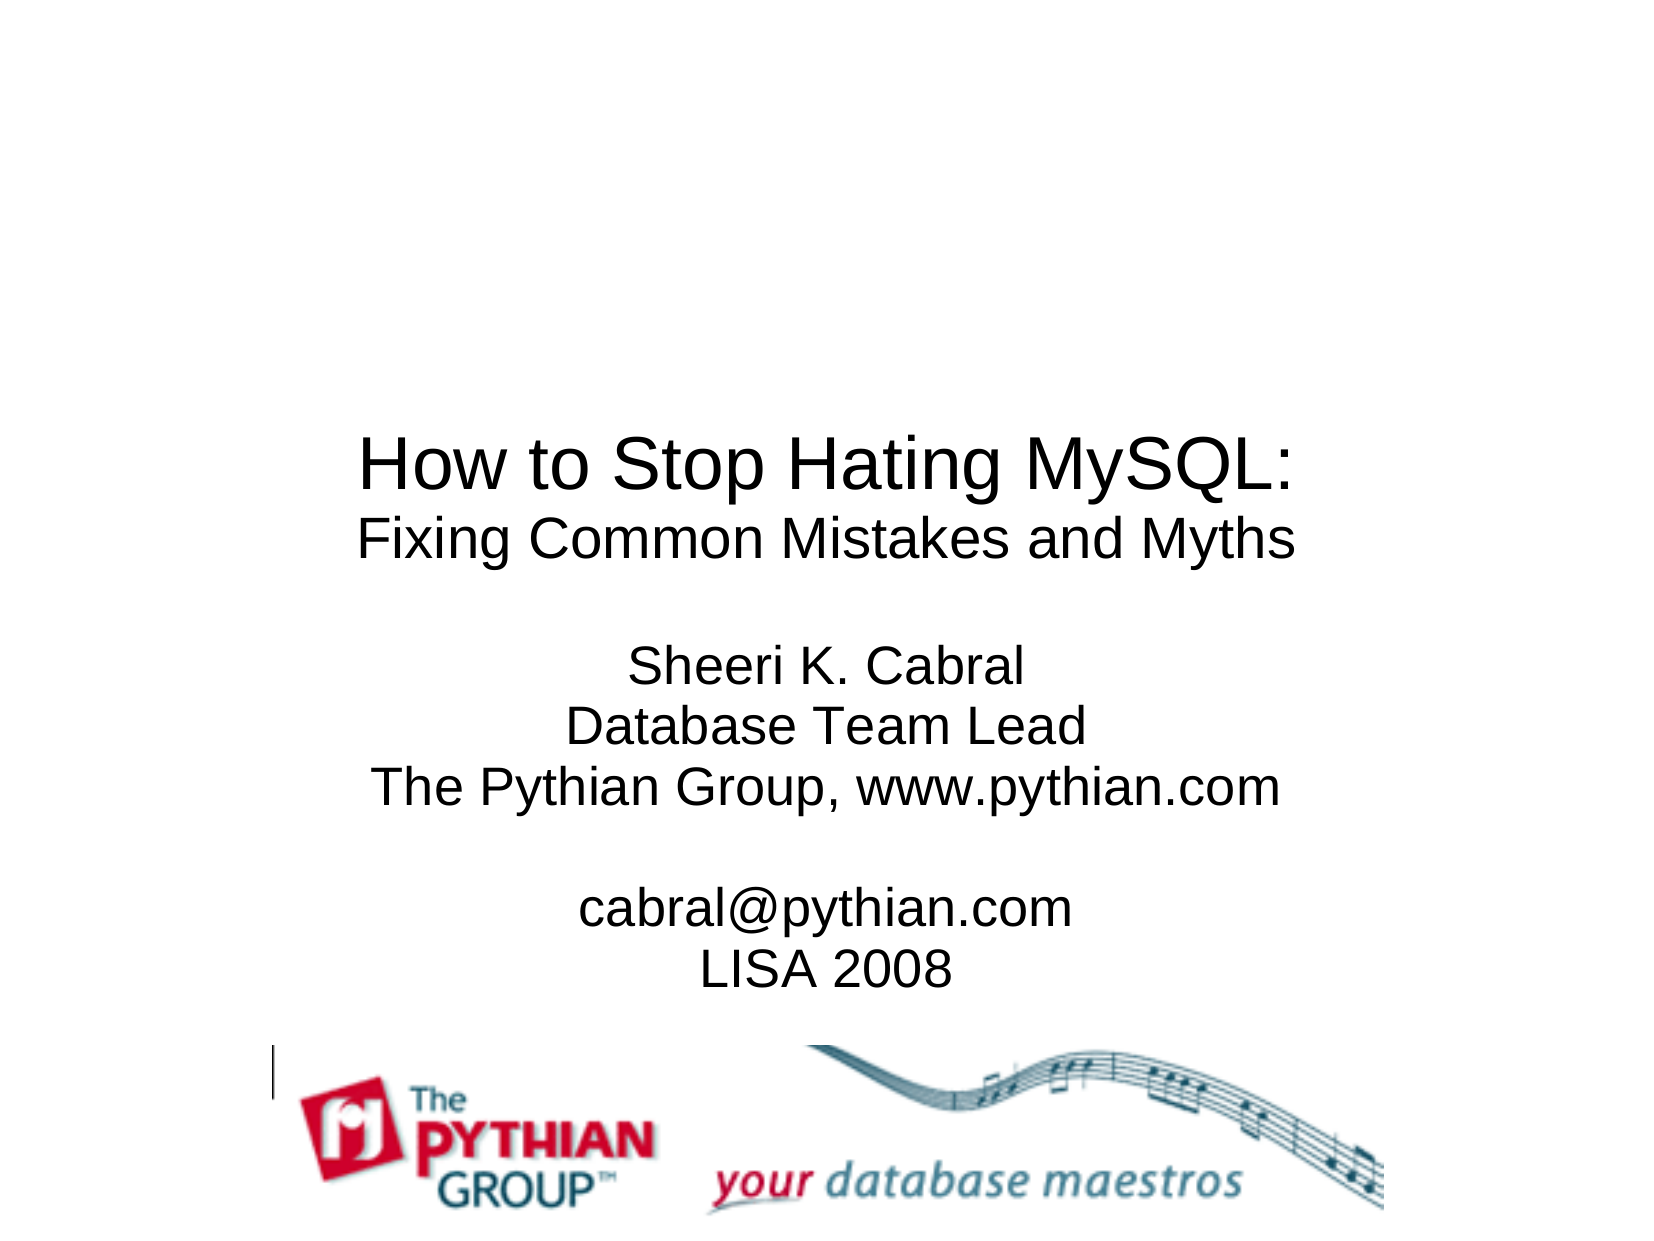

# How to Stop Hating MySQL:
Fixing Common Mistakes and Myths
Sheeri K. Cabral
Database Team Lead
The Pythian Group, www.pythian.com
cabral@pythian.com
LISA 2008